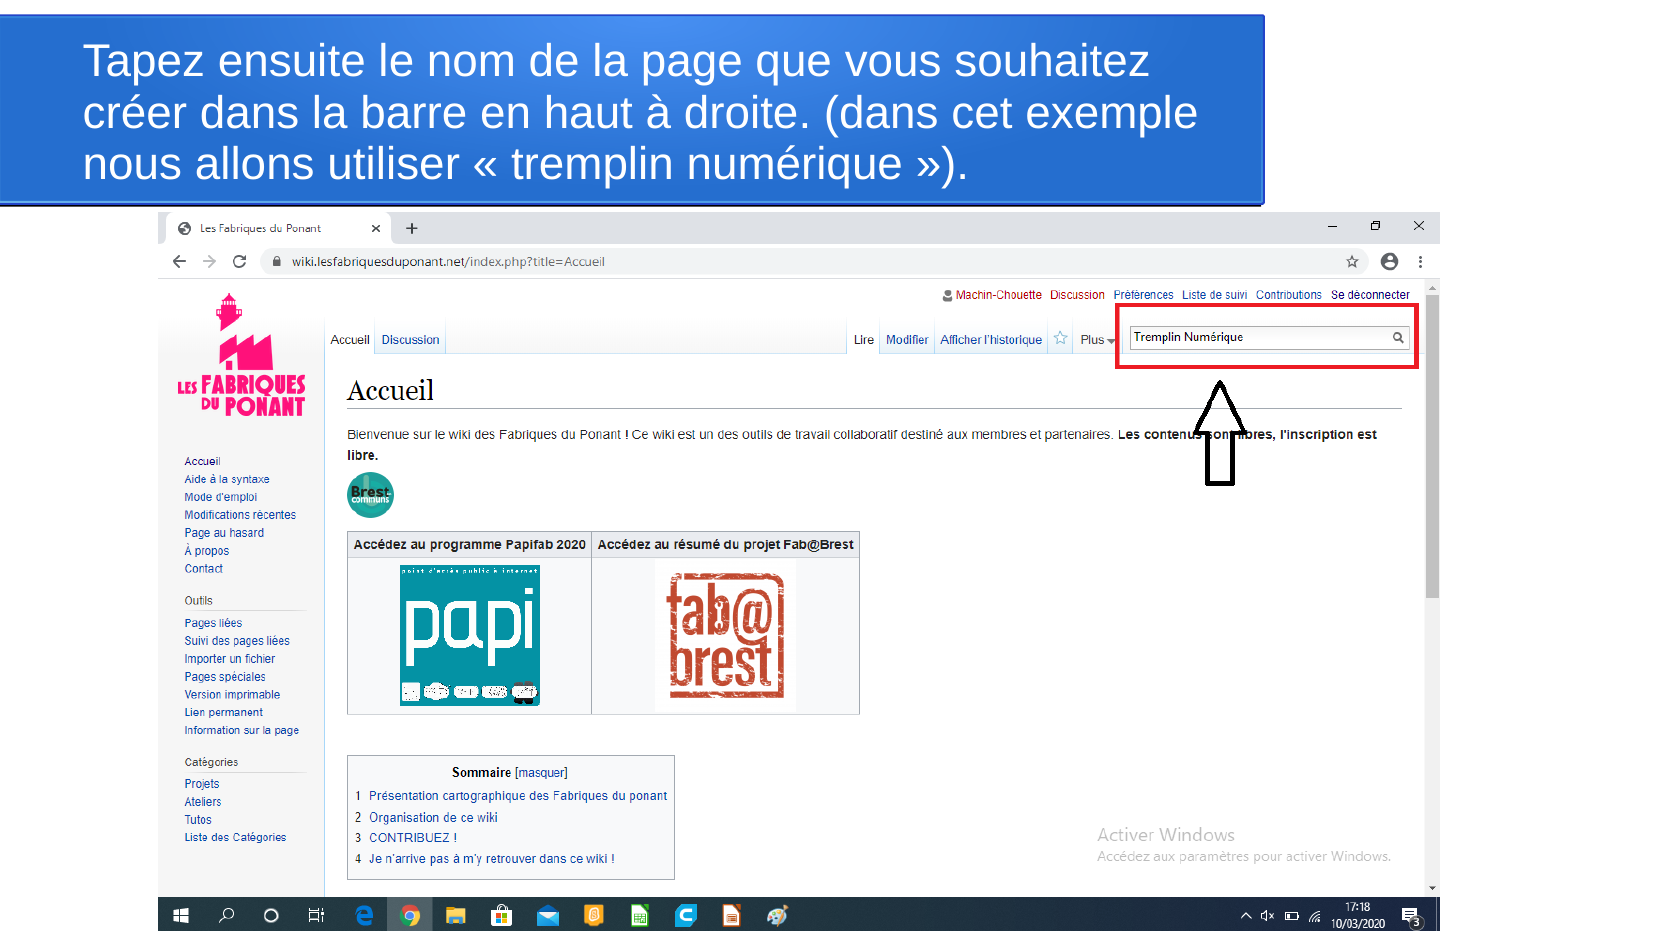

# Tapez ensuite le nom de la page que vous souhaitez créer dans la barre en haut à droite. (dans cet exemple nous allons utiliser « tremplin numérique »).